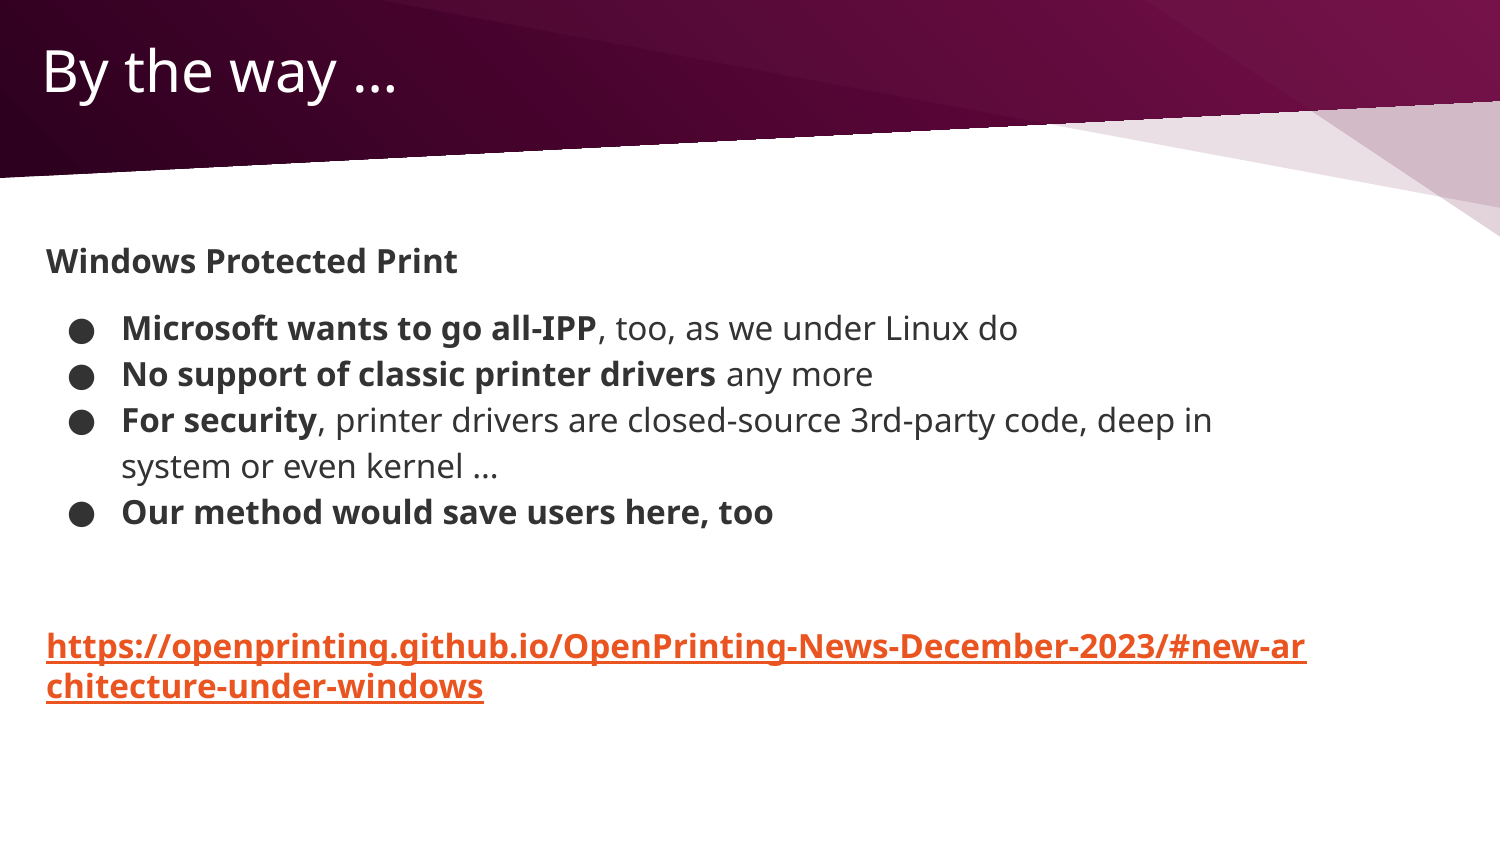

By the way …
# Windows Protected Print
Microsoft wants to go all-IPP, too, as we under Linux do
No support of classic printer drivers any more
For security, printer drivers are closed-source 3rd-party code, deep in system or even kernel …
Our method would save users here, too
https://openprinting.github.io/OpenPrinting-News-December-2023/#new-architecture-under-windows